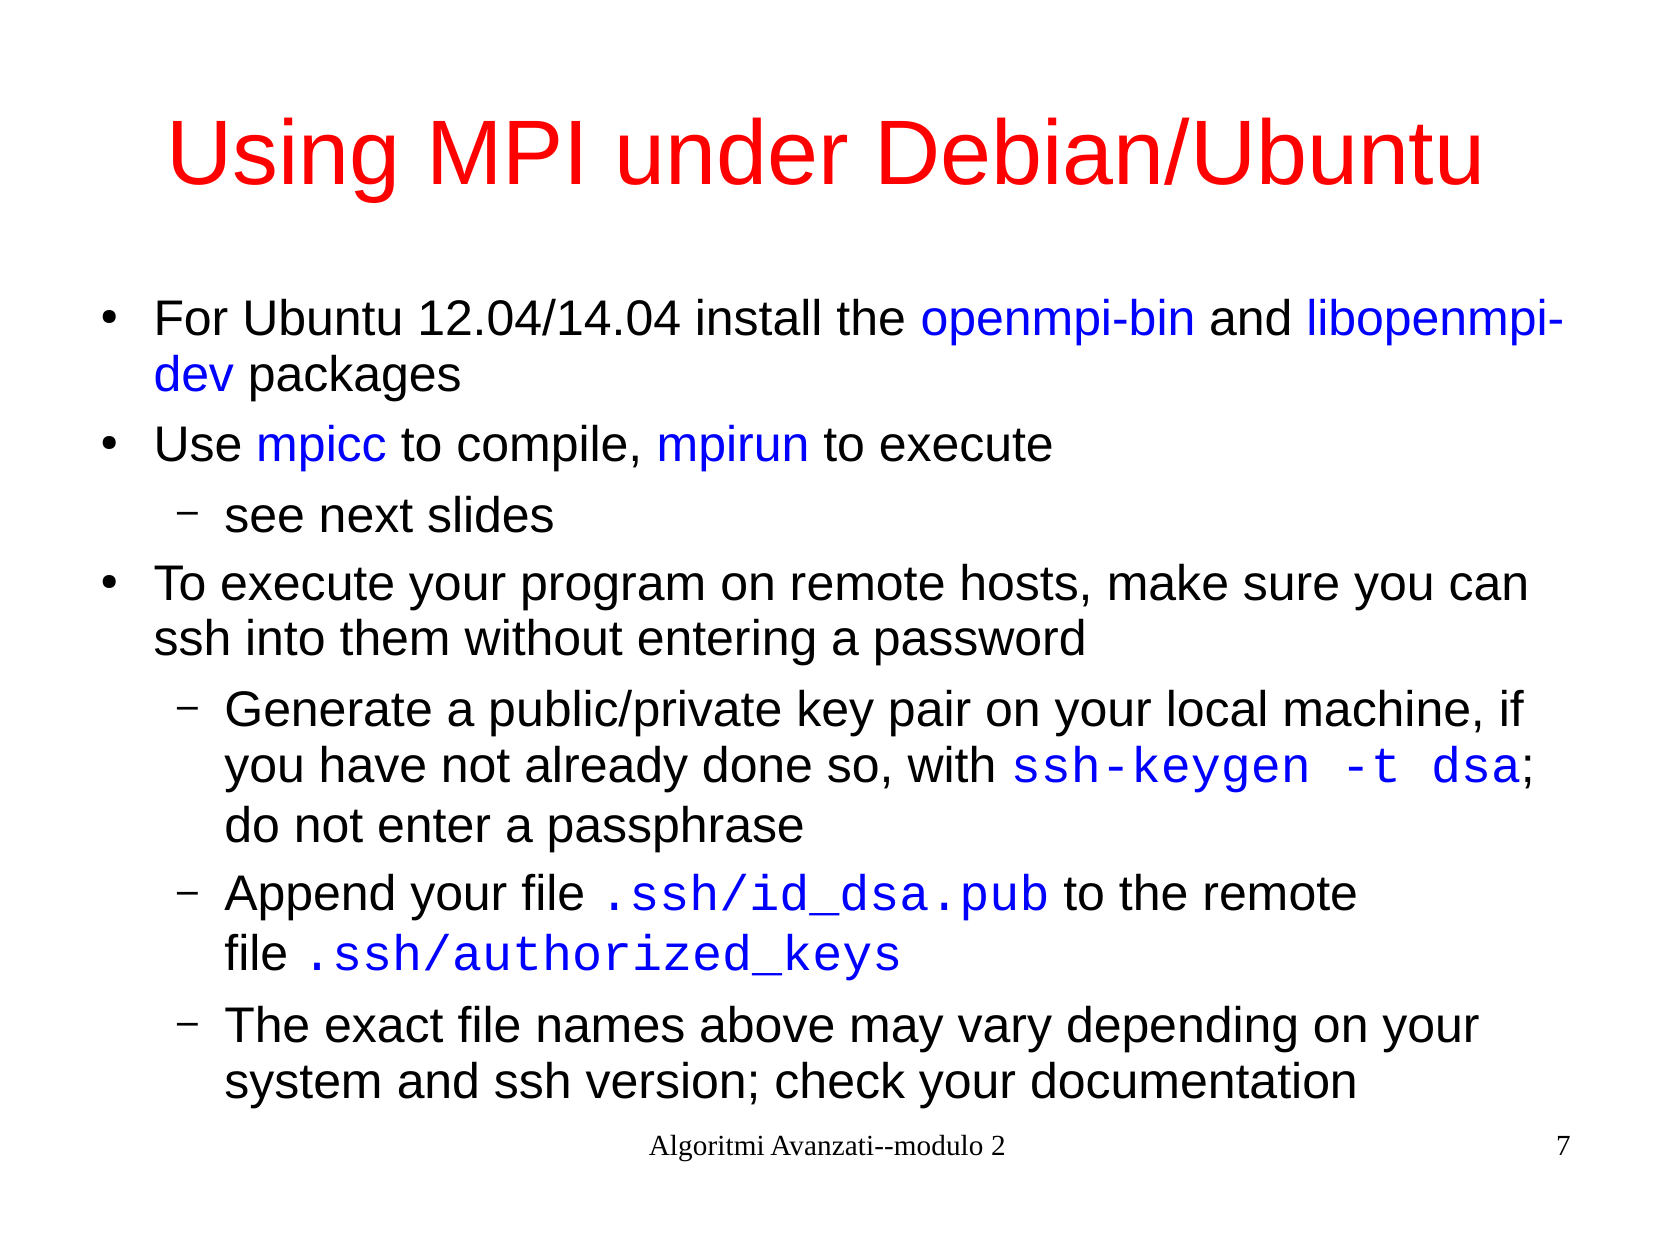

# Using MPI under Debian/Ubuntu
For Ubuntu 12.04/14.04 install the openmpi-bin and libopenmpi-dev packages
Use mpicc to compile, mpirun to execute
see next slides
To execute your program on remote hosts, make sure you can ssh into them without entering a password
Generate a public/private key pair on your local machine, if you have not already done so, with ssh-keygen -t dsa; do not enter a passphrase
Append your file .ssh/id_dsa.pub to the remote file .ssh/authorized_keys
The exact file names above may vary depending on your system and ssh version; check your documentation
Algoritmi Avanzati--modulo 2
7